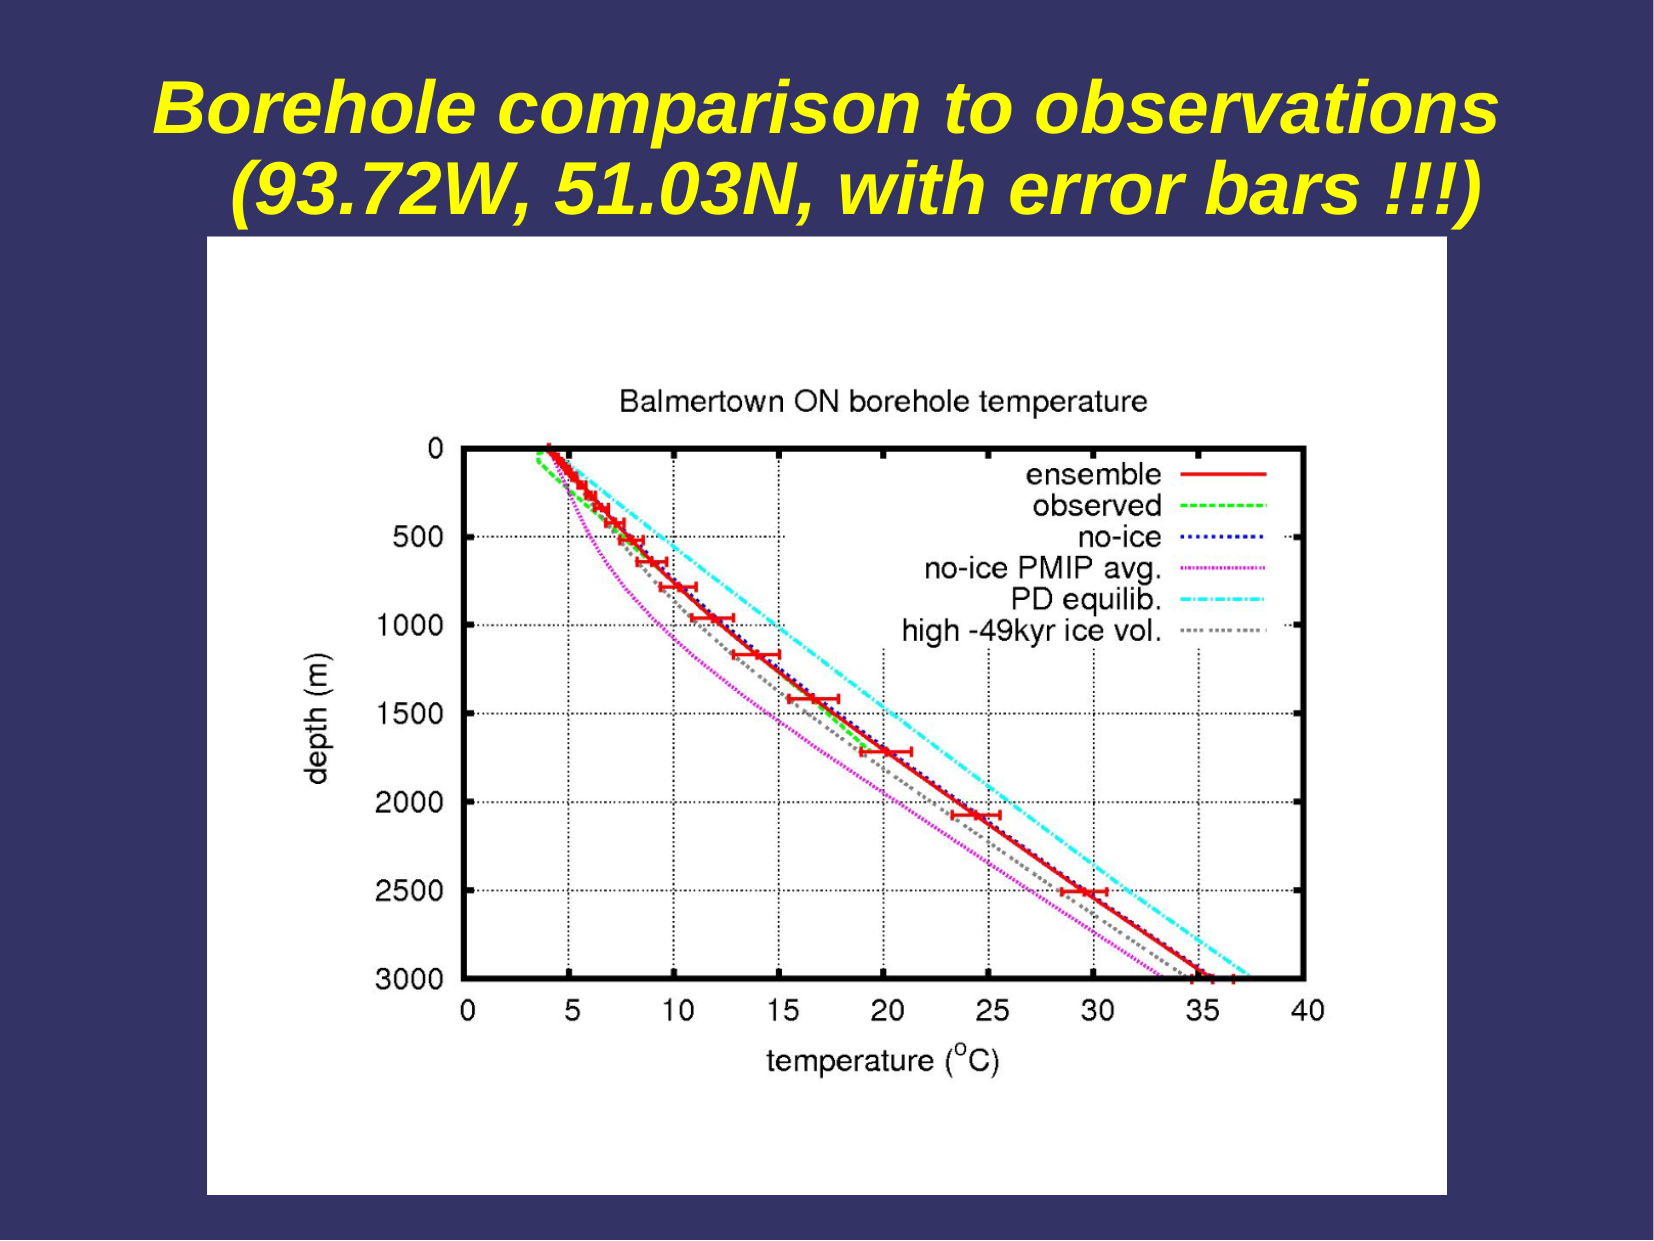

# Borehole comparison to observations (93.72W, 51.03N, with error bars !!!)